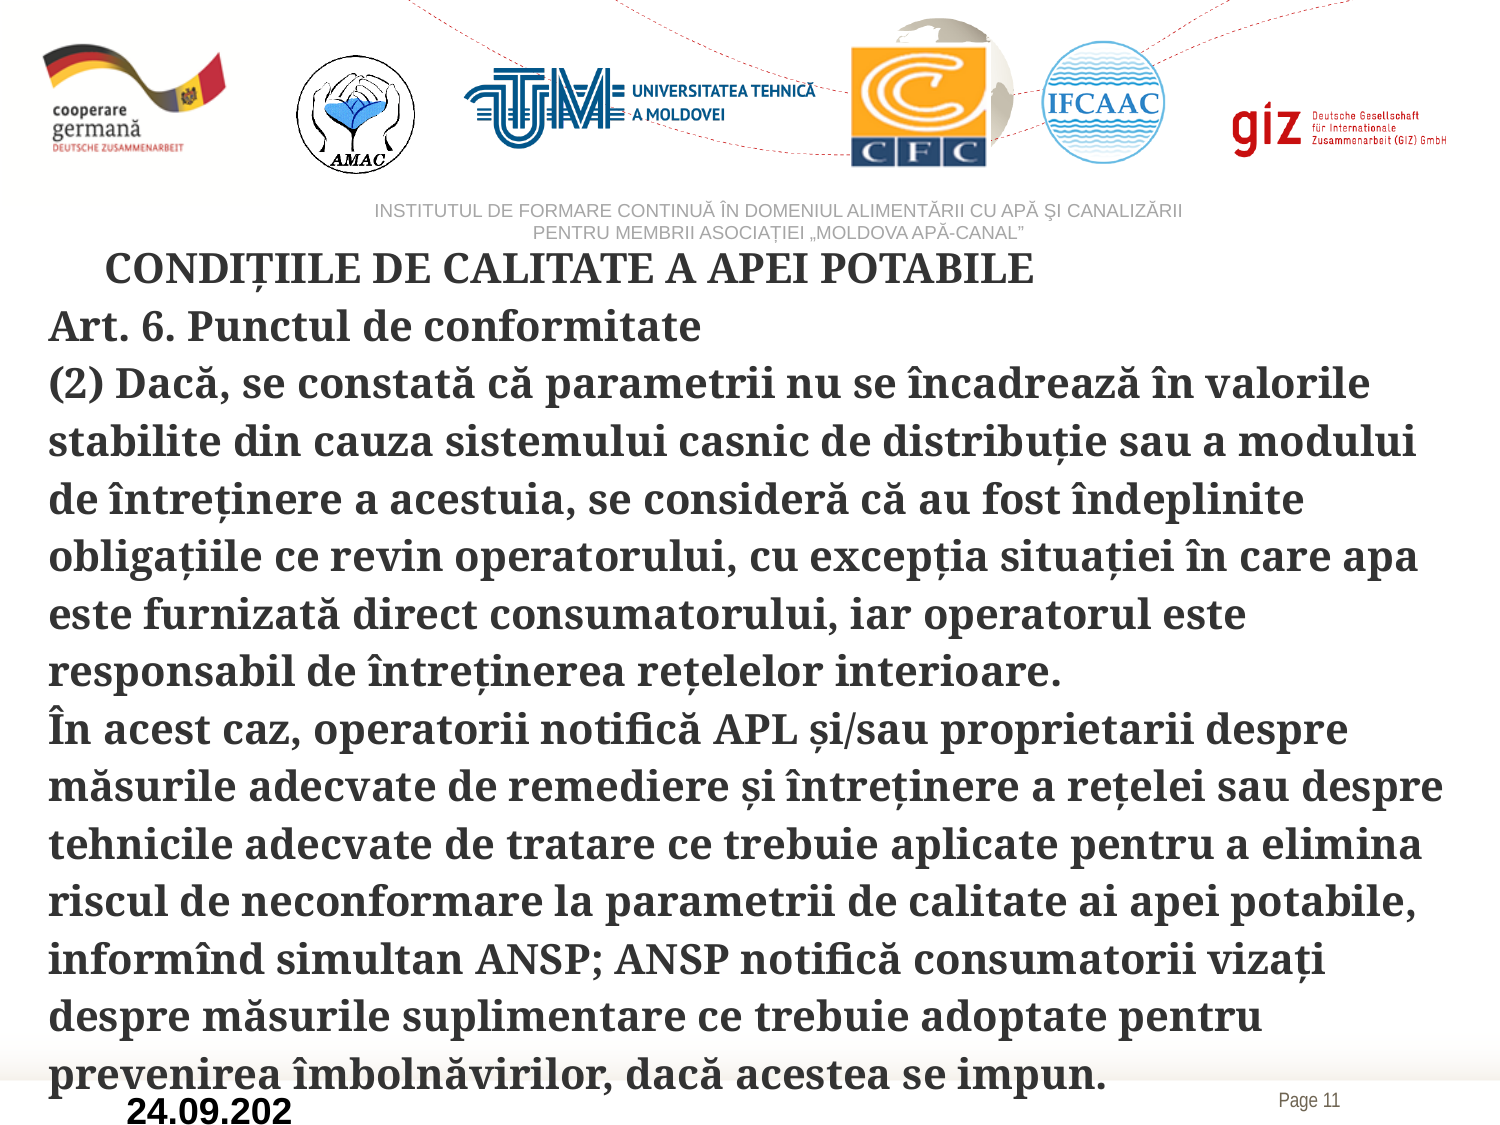

INSTITUTUL DE FORMARE CONTINUĂ ÎN DOMENIUL ALIMENTĂRII CU APĂ ŞI CANALIZĂRII
PENTRU MEMBRII ASOCIAȚIEI „MOLDOVA APĂ-CANAL”
# CONDIȚIILE DE CALITATE A APEI POTABILE Art. 6. Punctul de conformitate (2) Dacă, se constată că parametrii nu se încadrează în valorile stabilite din cauza sistemului casnic de distribuție sau a modului de întreținere a acestuia, se consideră că au fost îndeplinite obligațiile ce revin operatorului, cu excepția situației în care apa este furnizată direct consumatorului, iar operatorul este responsabil de întreținerea rețelelor interioare. În acest caz, operatorii notifică APL și/sau proprietarii despre măsurile adecvate de remediere și întreținere a rețelei sau despre tehnicile adecvate de tratare ce trebuie aplicate pentru a elimina riscul de neconformare la parametrii de calitate ai apei potabile, informînd simultan ANSP; ANSP notifică consumatorii vizați despre măsurile suplimentare ce trebuie adoptate pentru prevenirea îmbolnăvirilor, dacă acestea se impun.